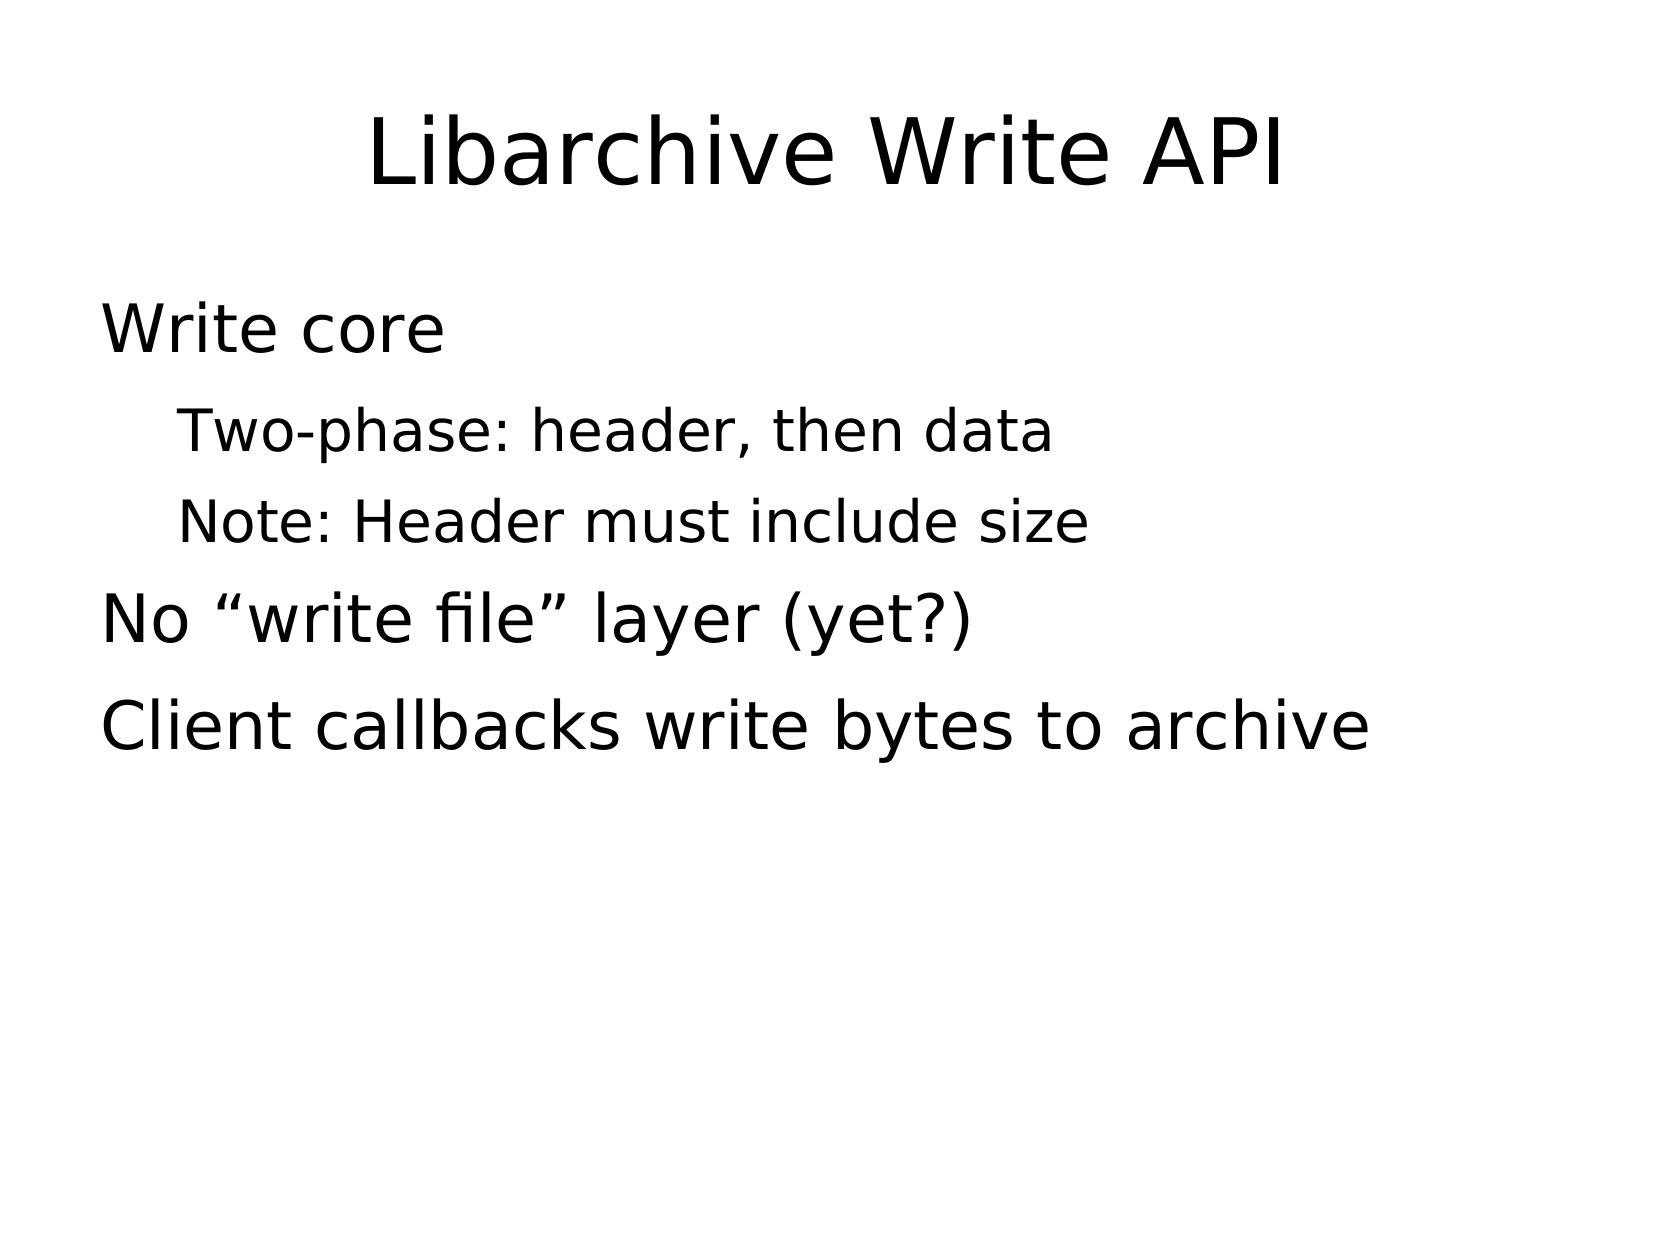

# Libarchive Write API
Write core
Two-phase: header, then data
Note: Header must include size
No “write file” layer (yet?)
Client callbacks write bytes to archive